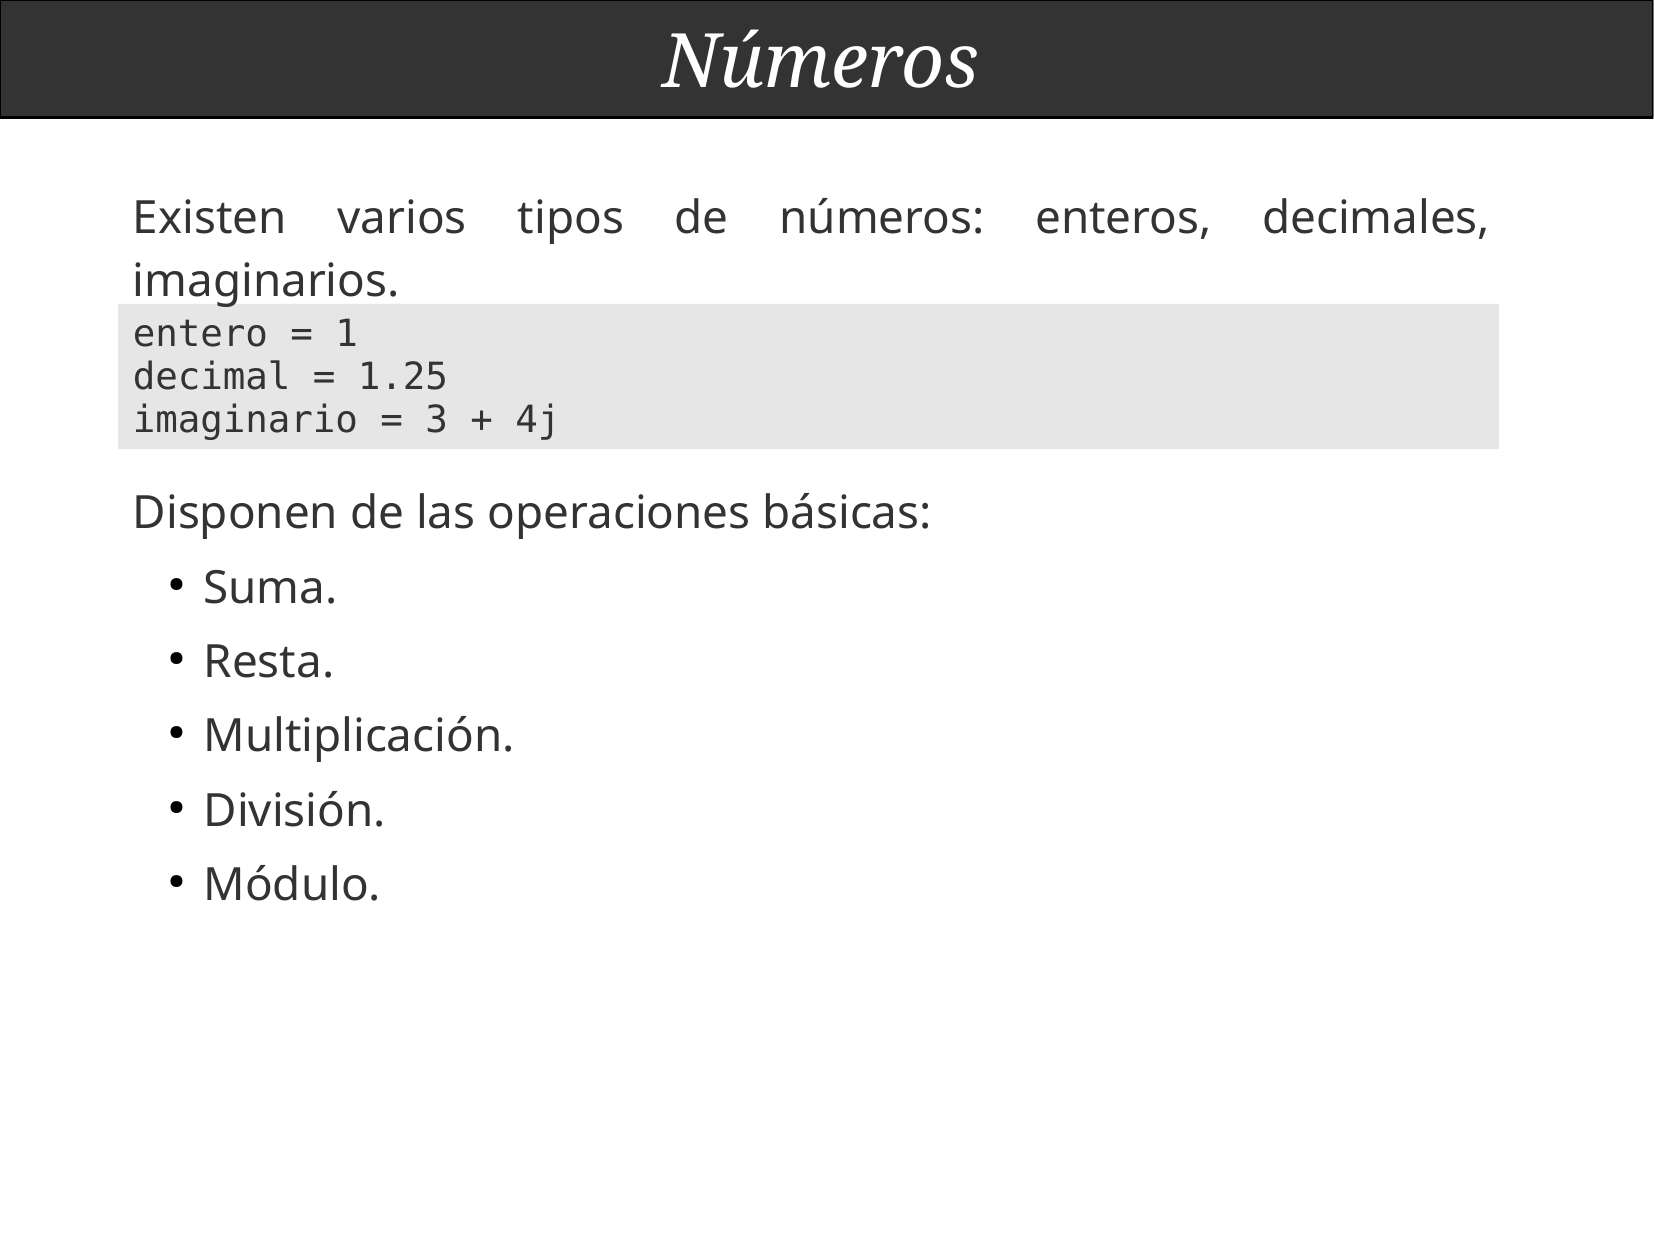

Números
Existen varios tipos de números: enteros, decimales, imaginarios.
entero = 1
decimal = 1.25
imaginario = 3 + 4j
Disponen de las operaciones básicas:
Suma.
Resta.
Multiplicación.
División.
Módulo.